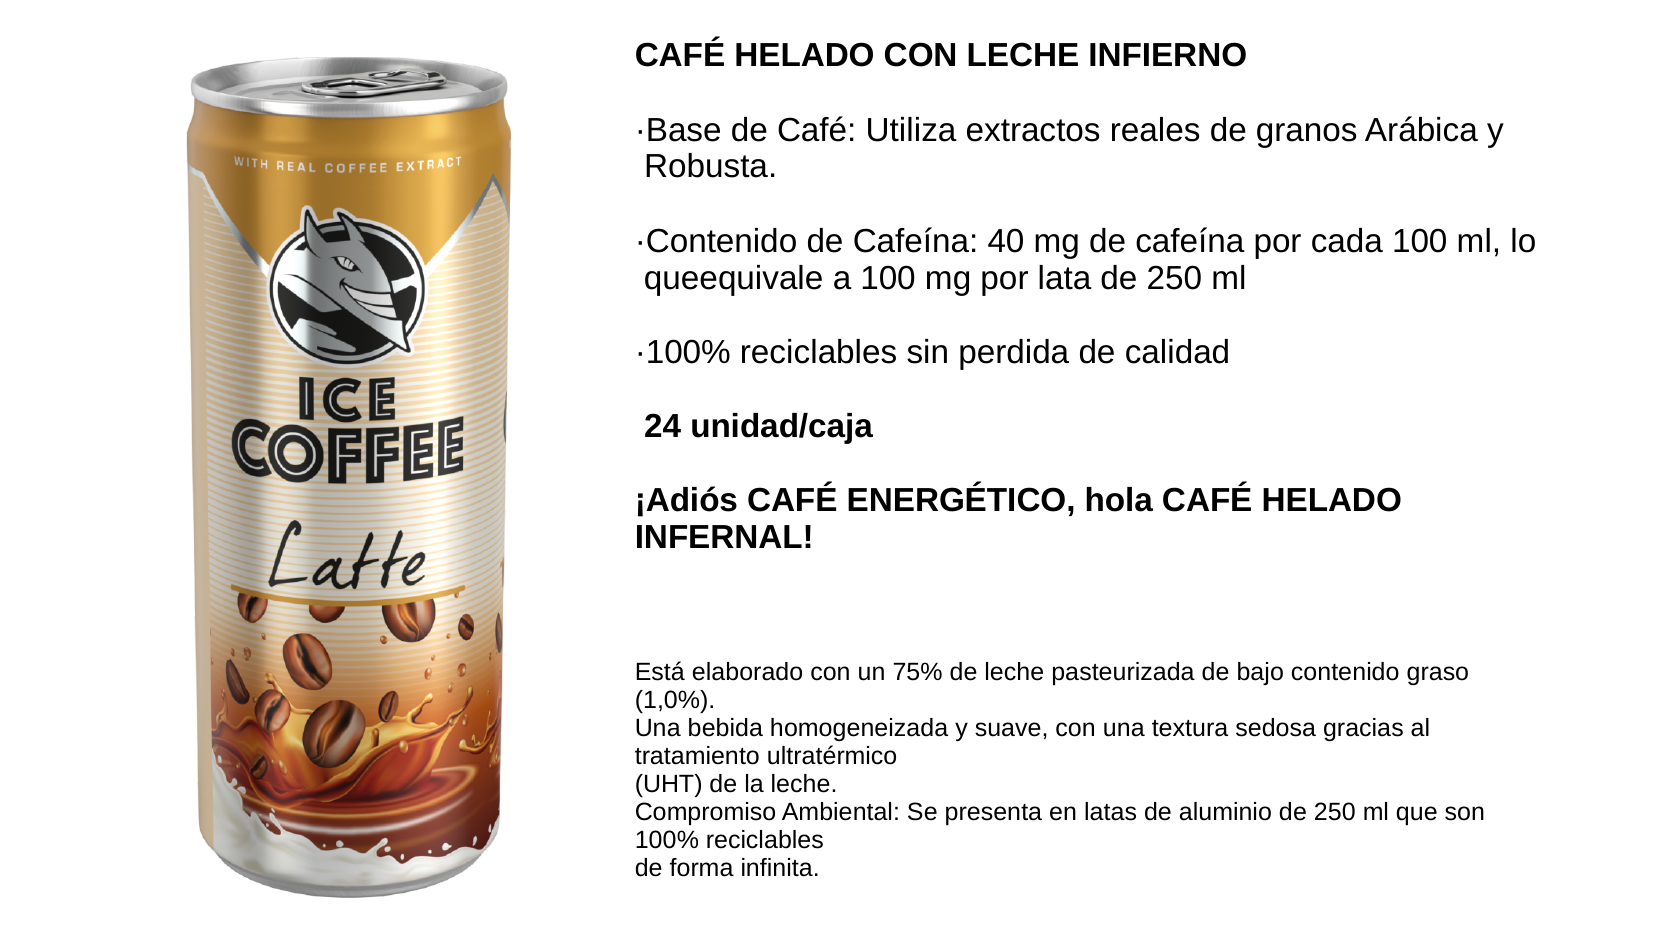

CAFÉ HELADO CON LECHE INFIERNO
·Base de Café: Utiliza extractos reales de granos Arábica y
 Robusta.
·Contenido de Cafeína: 40 mg de cafeína por cada 100 ml, lo queequivale a 100 mg por lata de 250 ml
·100% reciclables sin perdida de calidad
 24 unidad/caja
¡Adiós CAFÉ ENERGÉTICO, hola CAFÉ HELADO
INFERNAL!
Está elaborado con un 75% de leche pasteurizada de bajo contenido graso (1,0%).
Una bebida homogeneizada y suave, con una textura sedosa gracias al tratamiento ultratérmico
(UHT) de la leche.
Compromiso Ambiental: Se presenta en latas de aluminio de 250 ml que son 100% reciclables
de forma infinita.